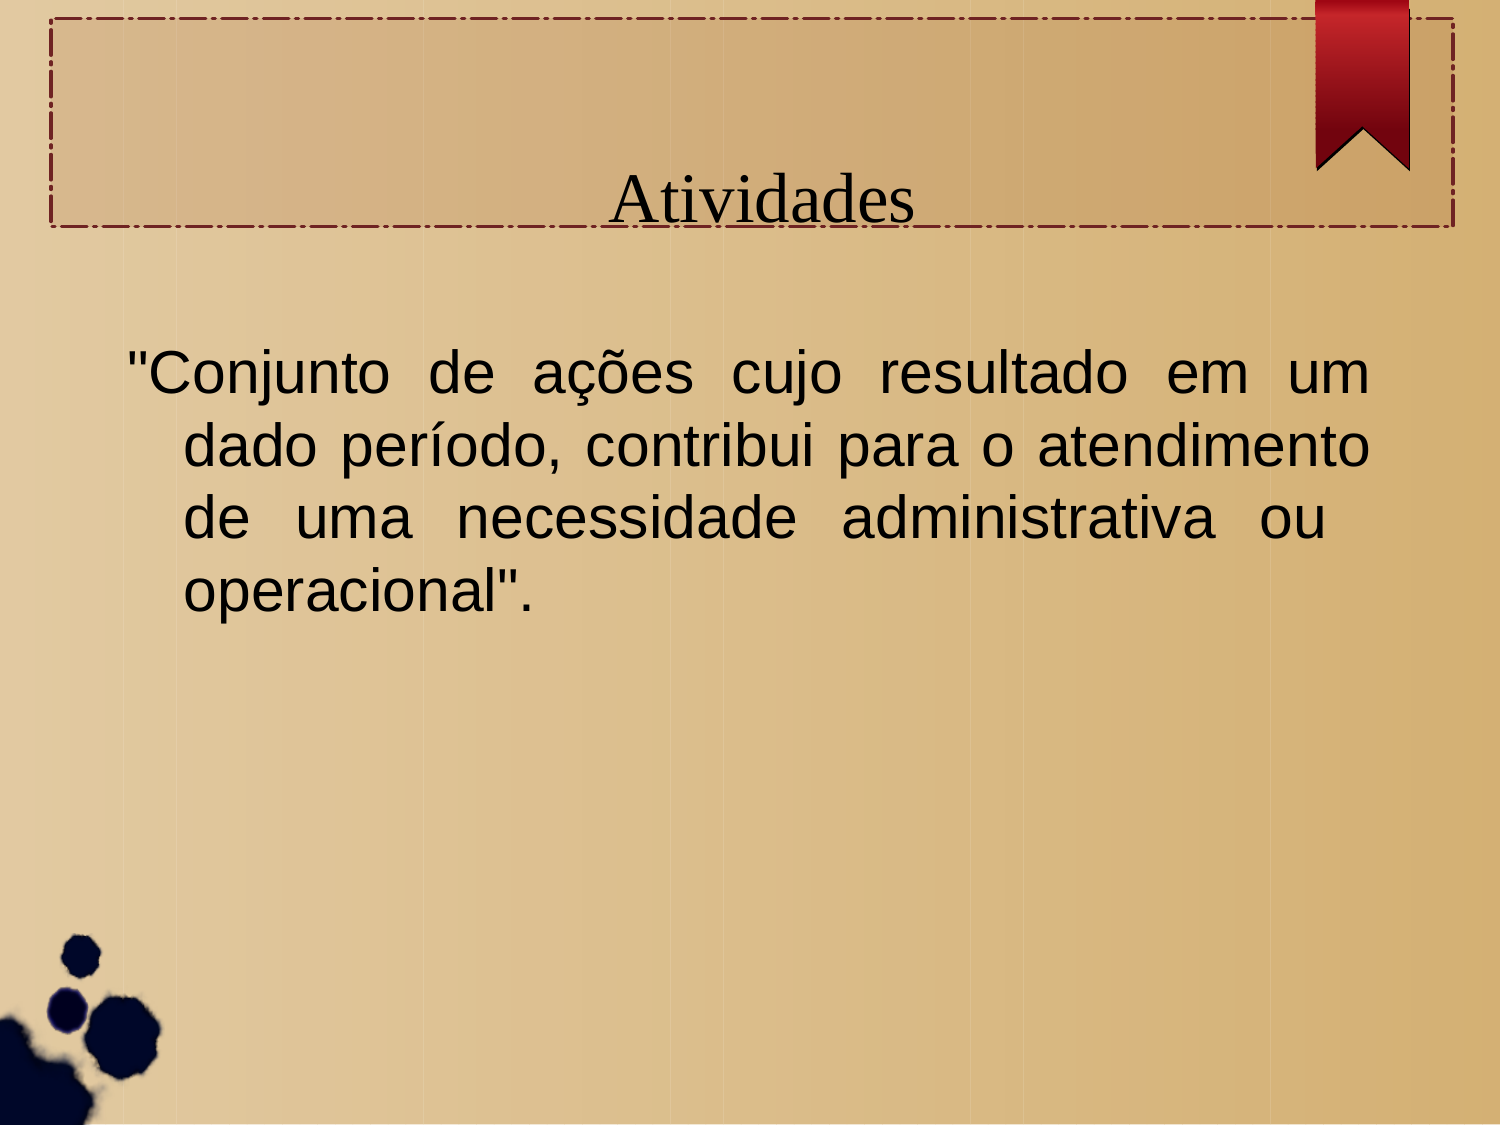

# Atividades
"Conjunto de ações cujo resultado em um dado período, contribui para o atendimento de uma necessidade administrativa ou operacional".